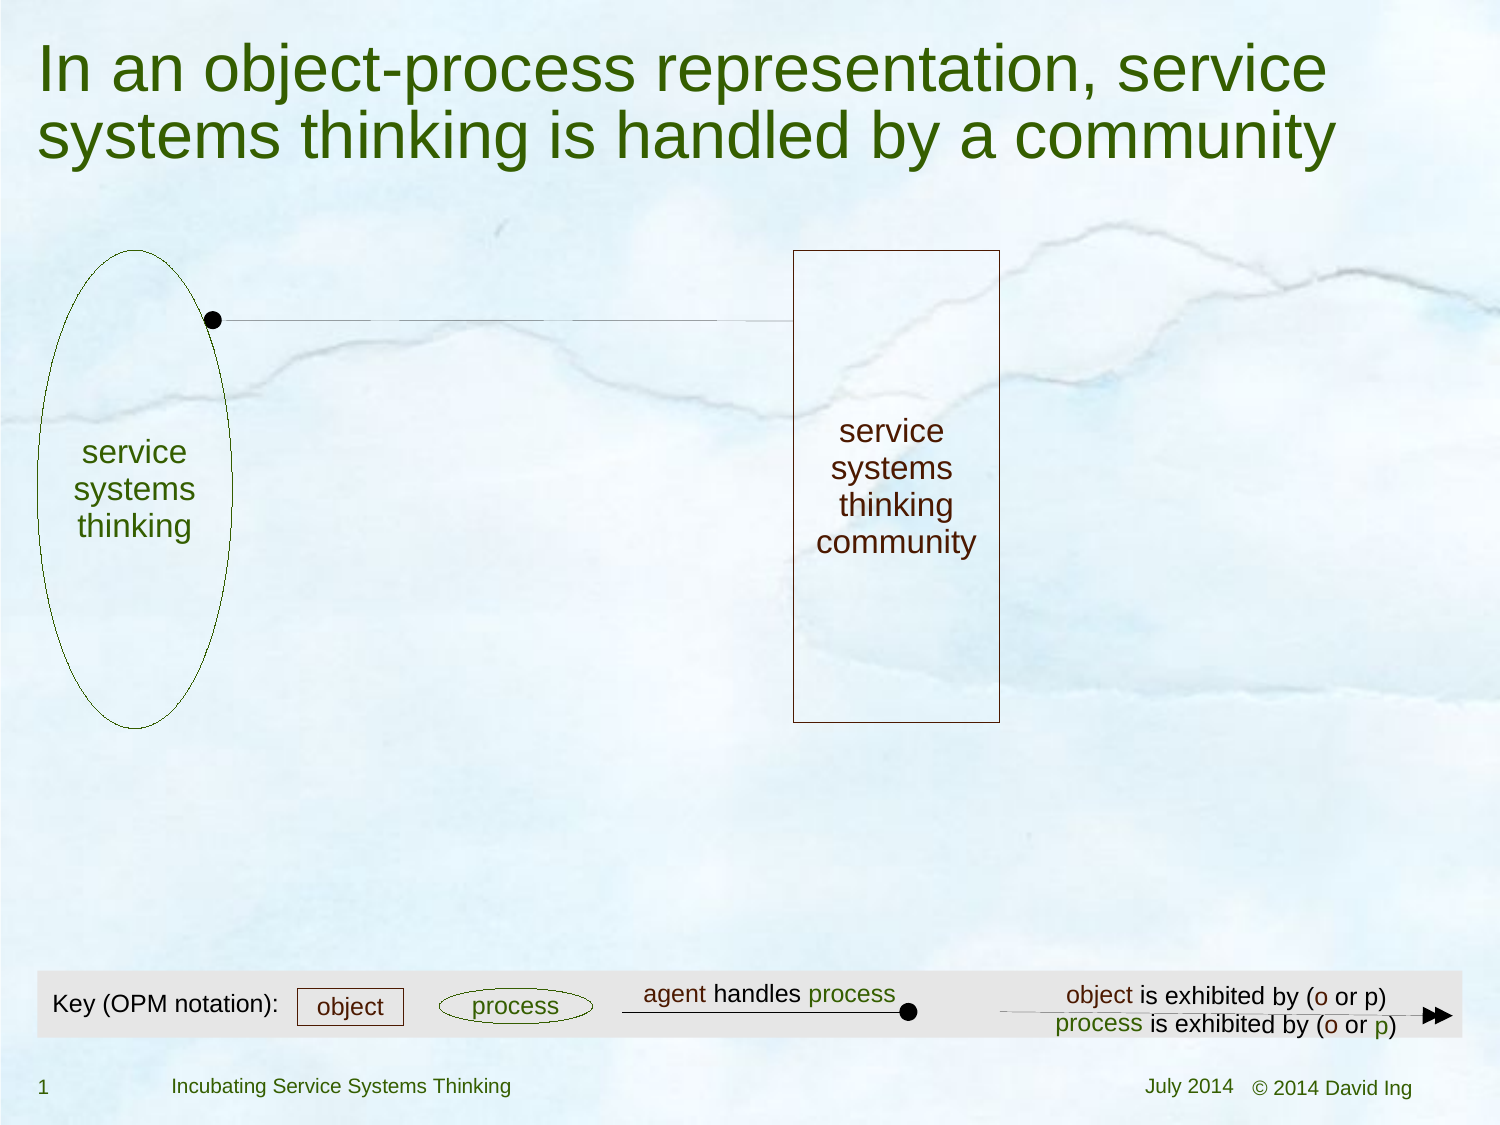

# In an object-process representation, service systems thinking is handled by a community
service
systems
thinking
service
systems
thinking
community
Key (OPM notation):
object
process
object is exhibited by (o or p)
process is exhibited by (o or p)
agent handles process
Incubating Service Systems Thinking
July 2014
1